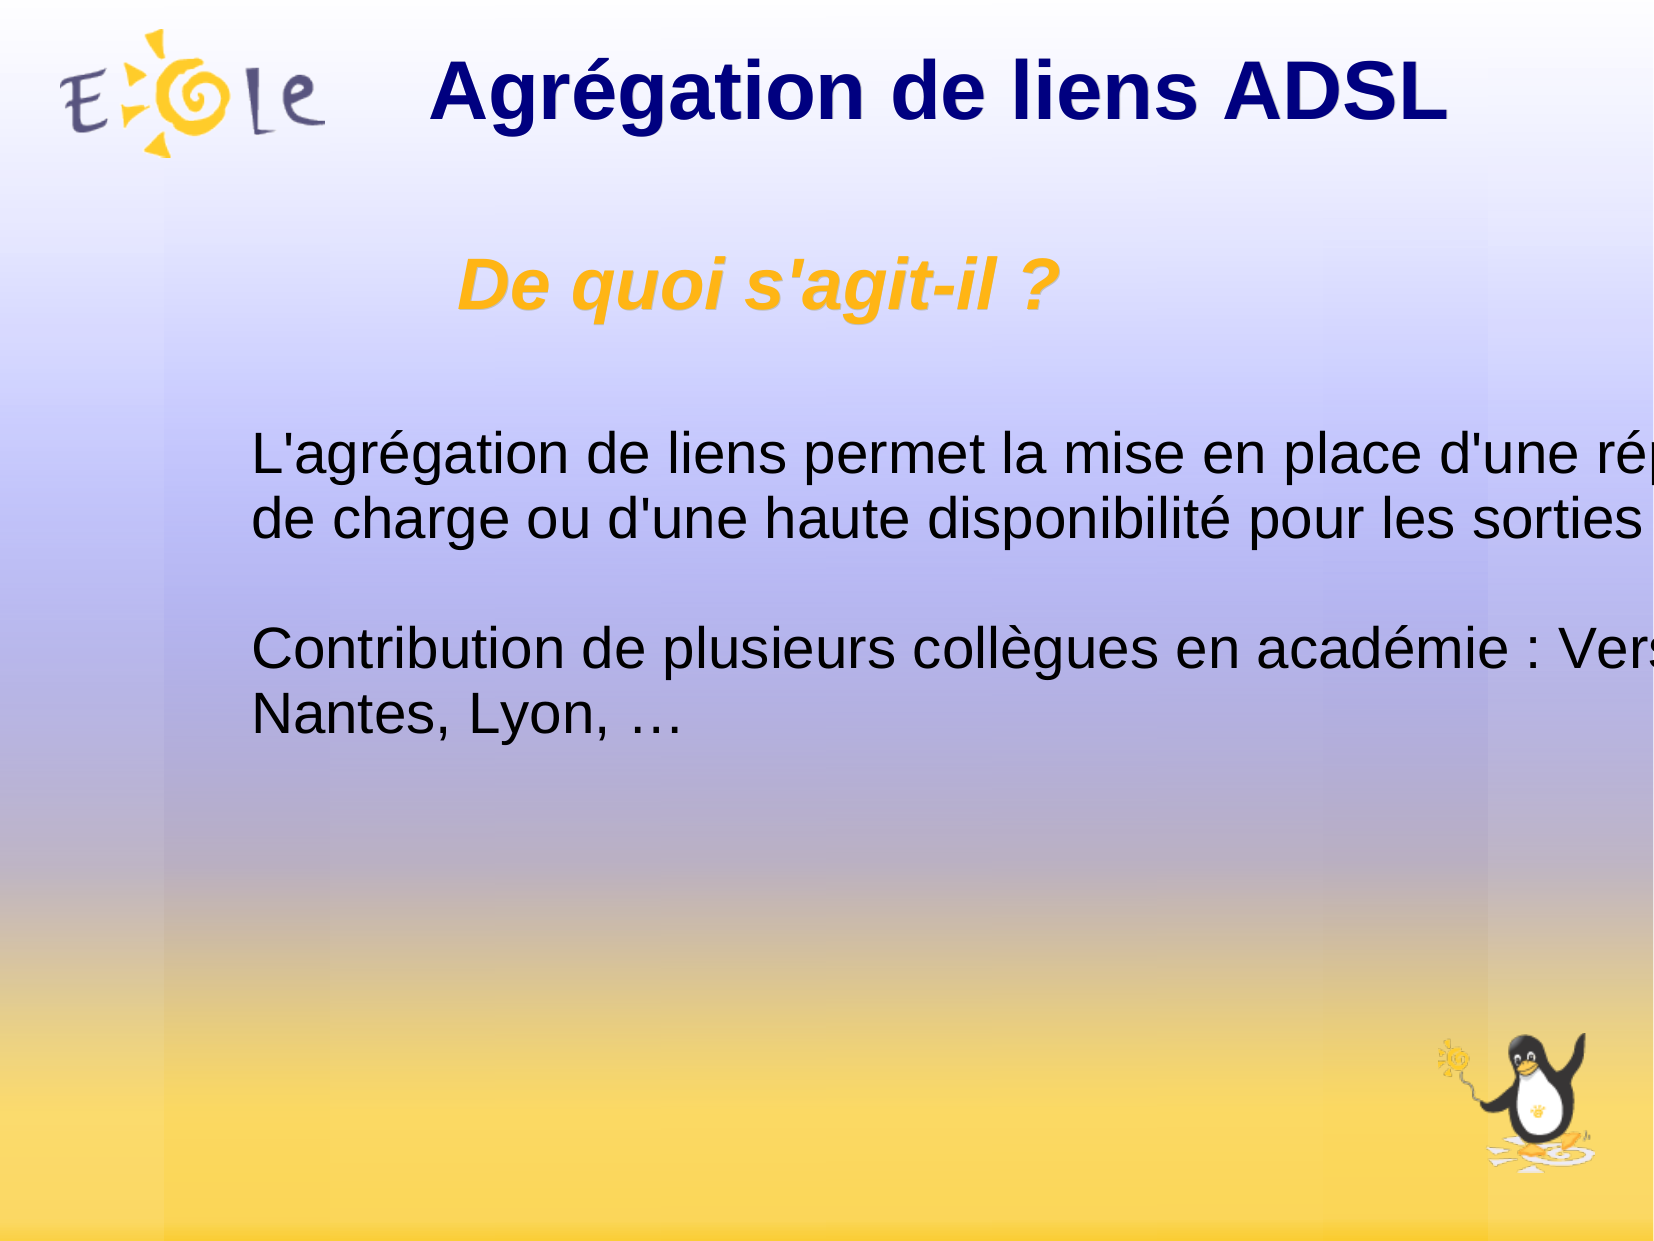

Agrégation de liens ADSL
De quoi s'agit-il ?
L'agrégation de liens permet la mise en place d'une répartition
de charge ou d'une haute disponibilité pour les sorties Internet.
Contribution de plusieurs collègues en académie : Versailles,
Nantes, Lyon, …